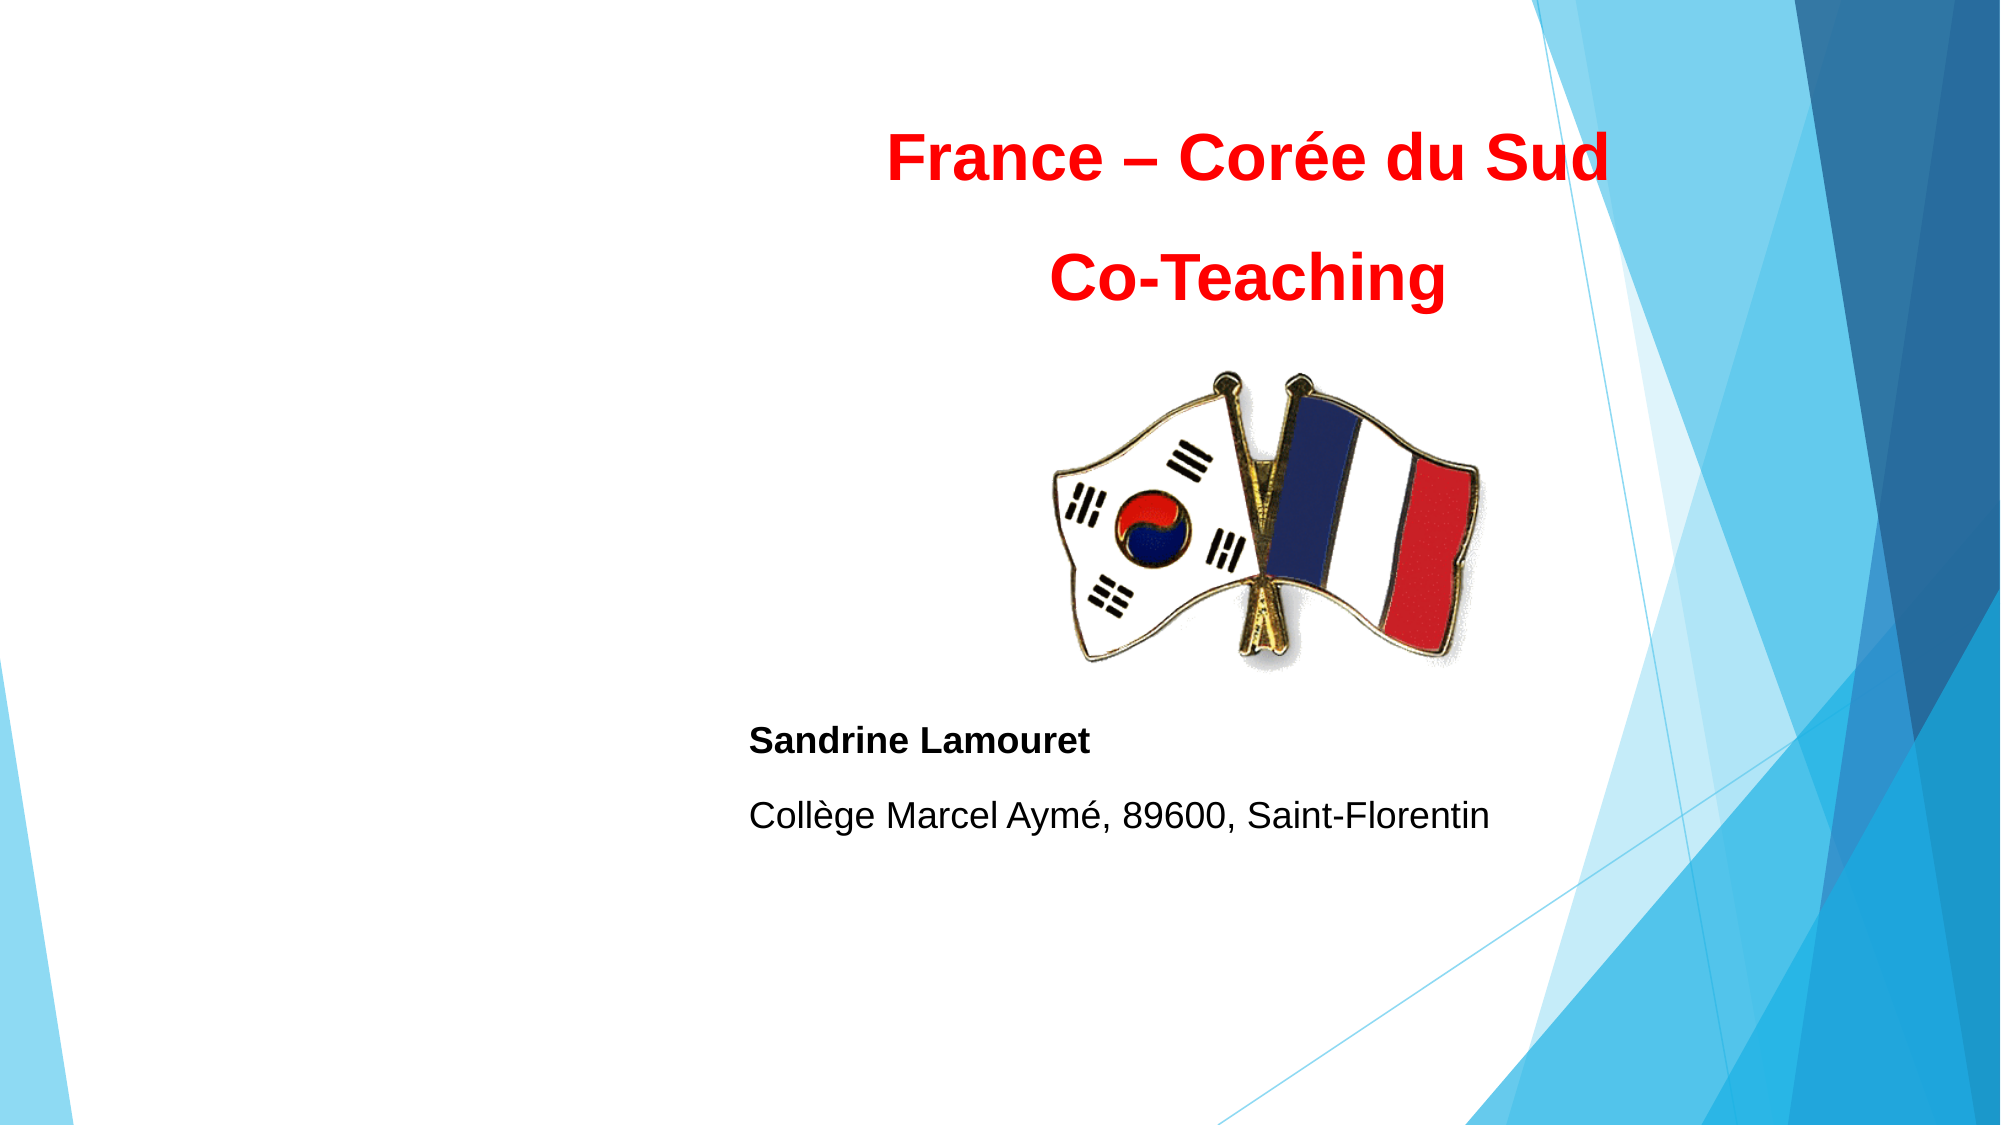

France – Corée du Sud
Co-Teaching
Sandrine Lamouret
Collège Marcel Aymé, 89600, Saint-Florentin